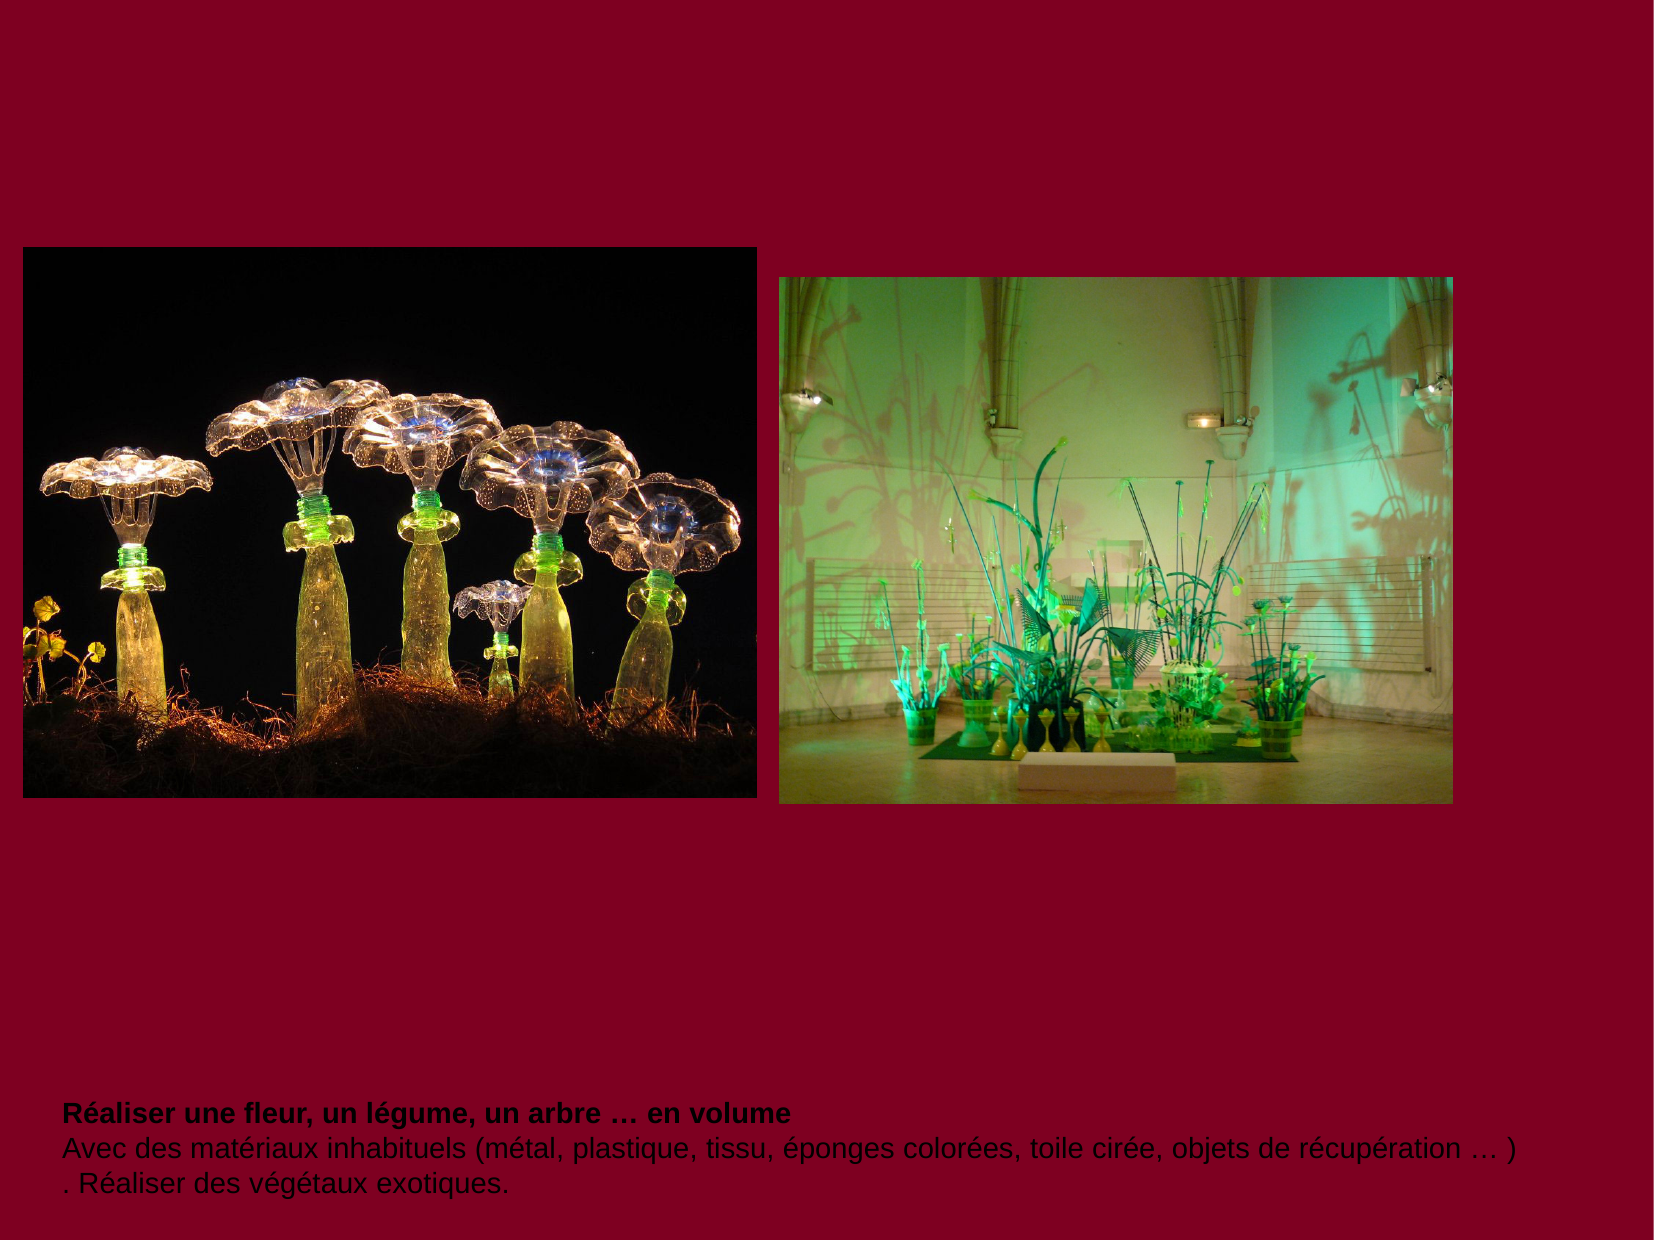

# Réaliser une fleur, un légume, un arbre … en volume Avec des matériaux inhabituels (métal, plastique, tissu, éponges colorées, toile cirée, objets de récupération … ) . Réaliser des végétaux exotiques.